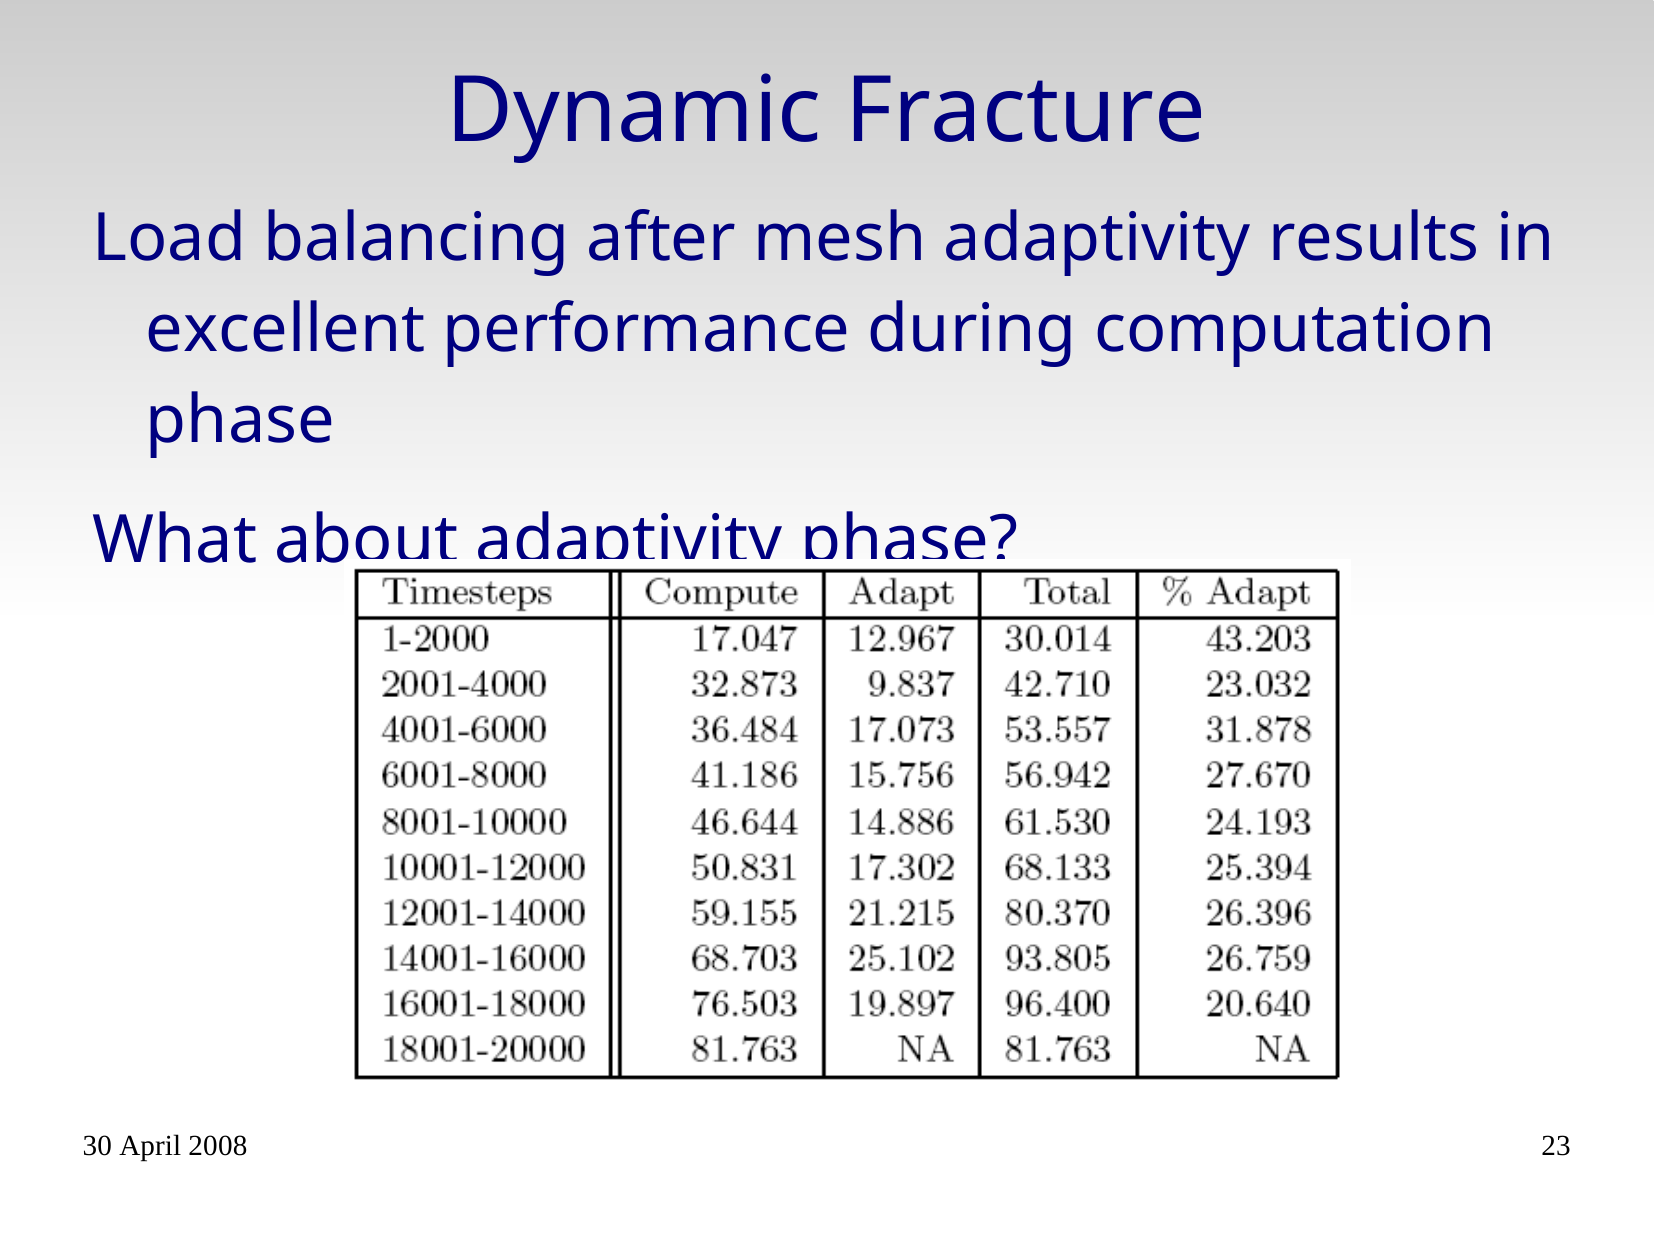

# Dynamic Fracture
Load balancing after mesh adaptivity results in excellent performance during computation phase
What about adaptivity phase?
30 April 2008
23